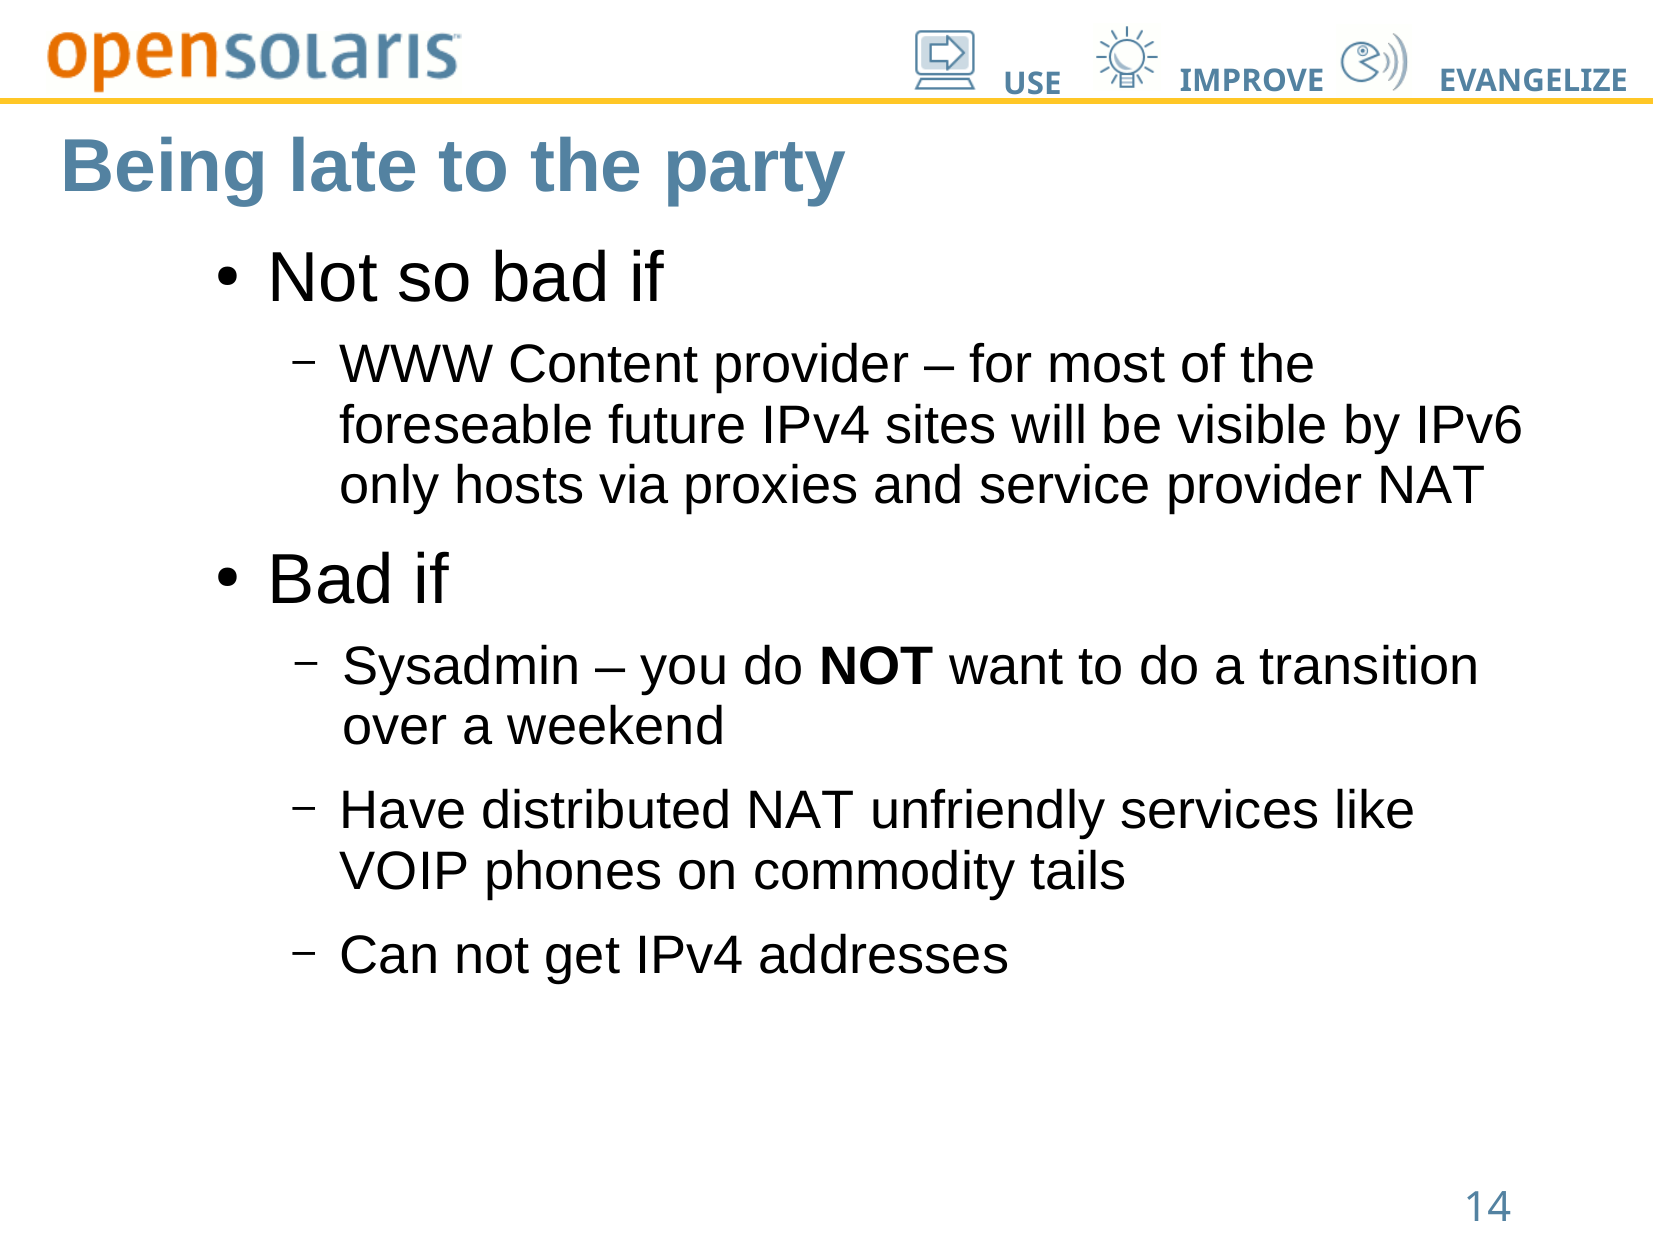

# Being late to the party
Not so bad if
WWW Content provider – for most of the foreseable future IPv4 sites will be visible by IPv6 only hosts via proxies and service provider NAT
Bad if
Sysadmin – you do NOT want to do a transition over a weekend
Have distributed NAT unfriendly services like VOIP phones on commodity tails
Can not get IPv4 addresses